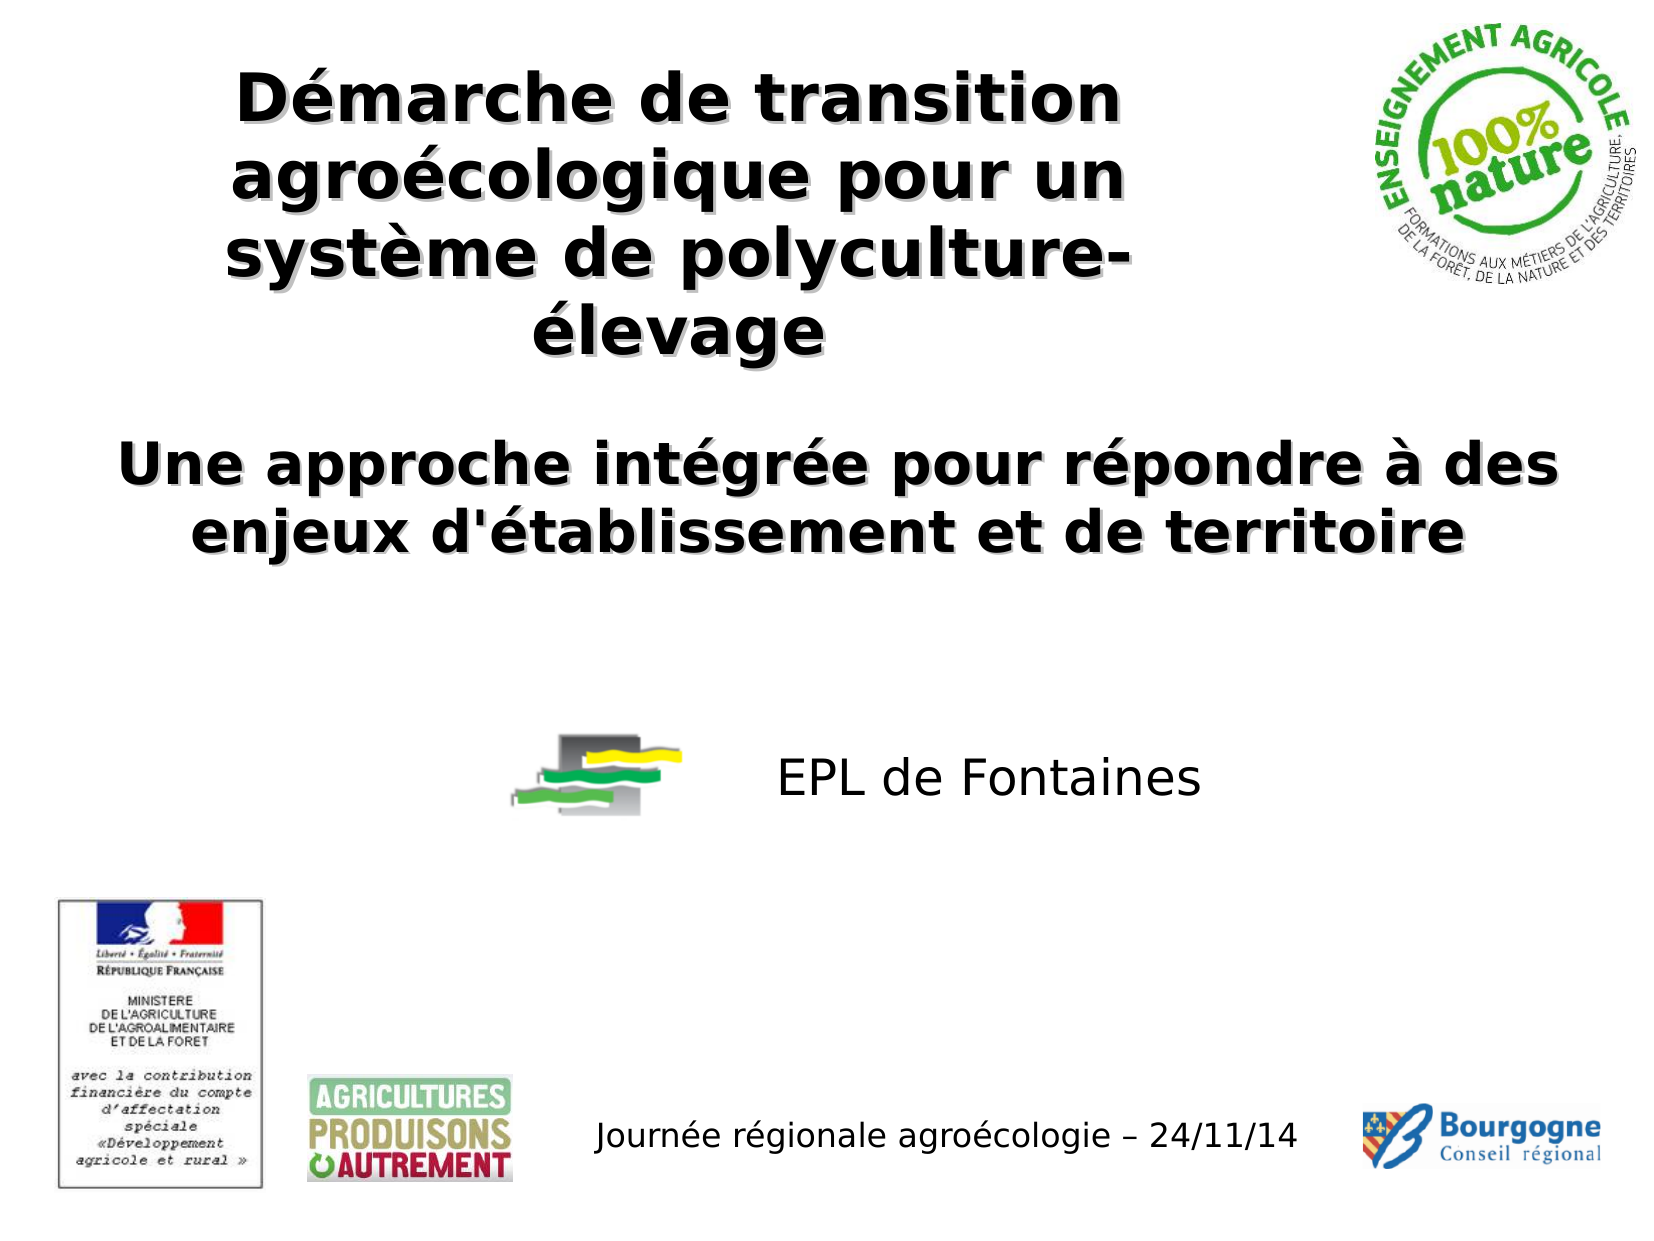

# Démarche de transition agroécologique pour un système de polyculture-élevage
Une approche intégrée pour répondre à des enjeux d'établissement et de territoire
EPL de Fontaines
Journée régionale agroécologie – 24/11/14